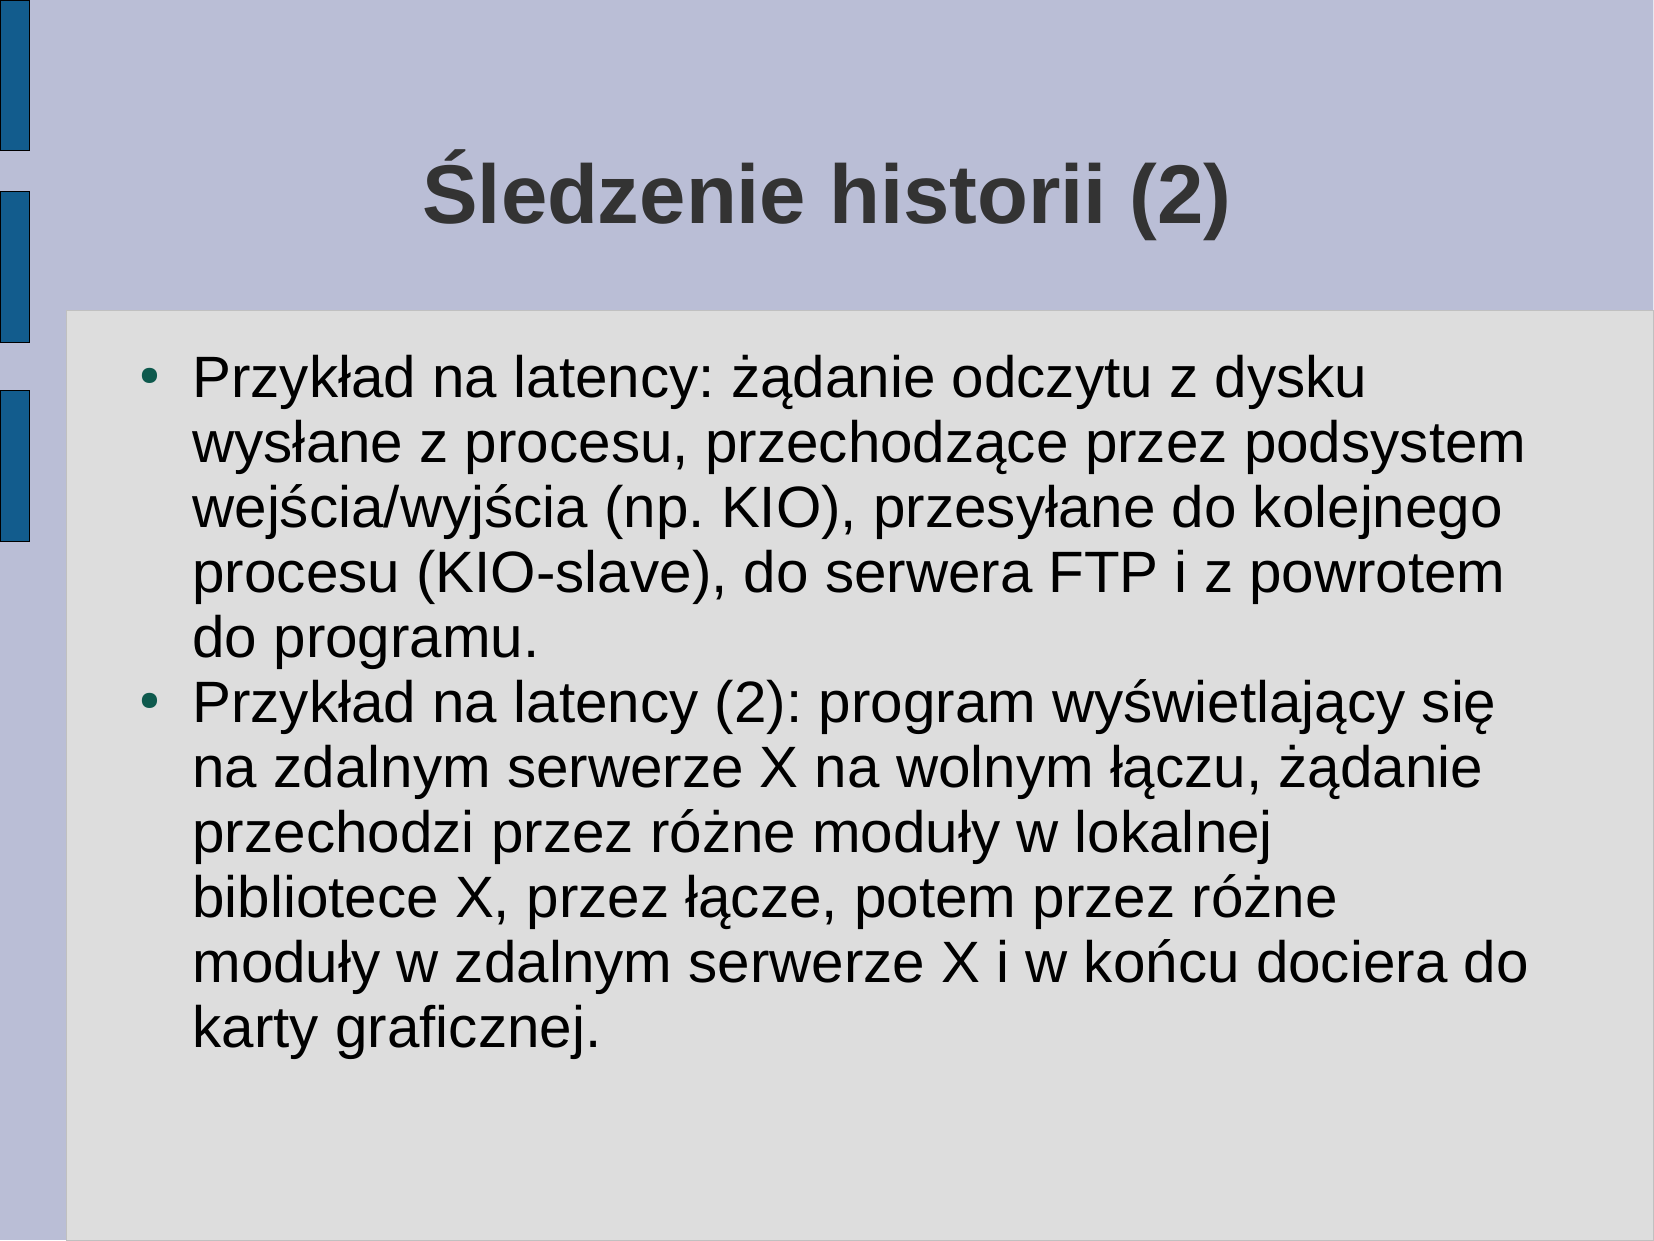

# Śledzenie historii (2)
Przykład na latency: żądanie odczytu z dysku wysłane z procesu, przechodzące przez podsystem wejścia/wyjścia (np. KIO), przesyłane do kolejnego procesu (KIO-slave), do serwera FTP i z powrotem do programu.
Przykład na latency (2): program wyświetlający się na zdalnym serwerze X na wolnym łączu, żądanie przechodzi przez różne moduły w lokalnej bibliotece X, przez łącze, potem przez różne moduły w zdalnym serwerze X i w końcu dociera do karty graficznej.